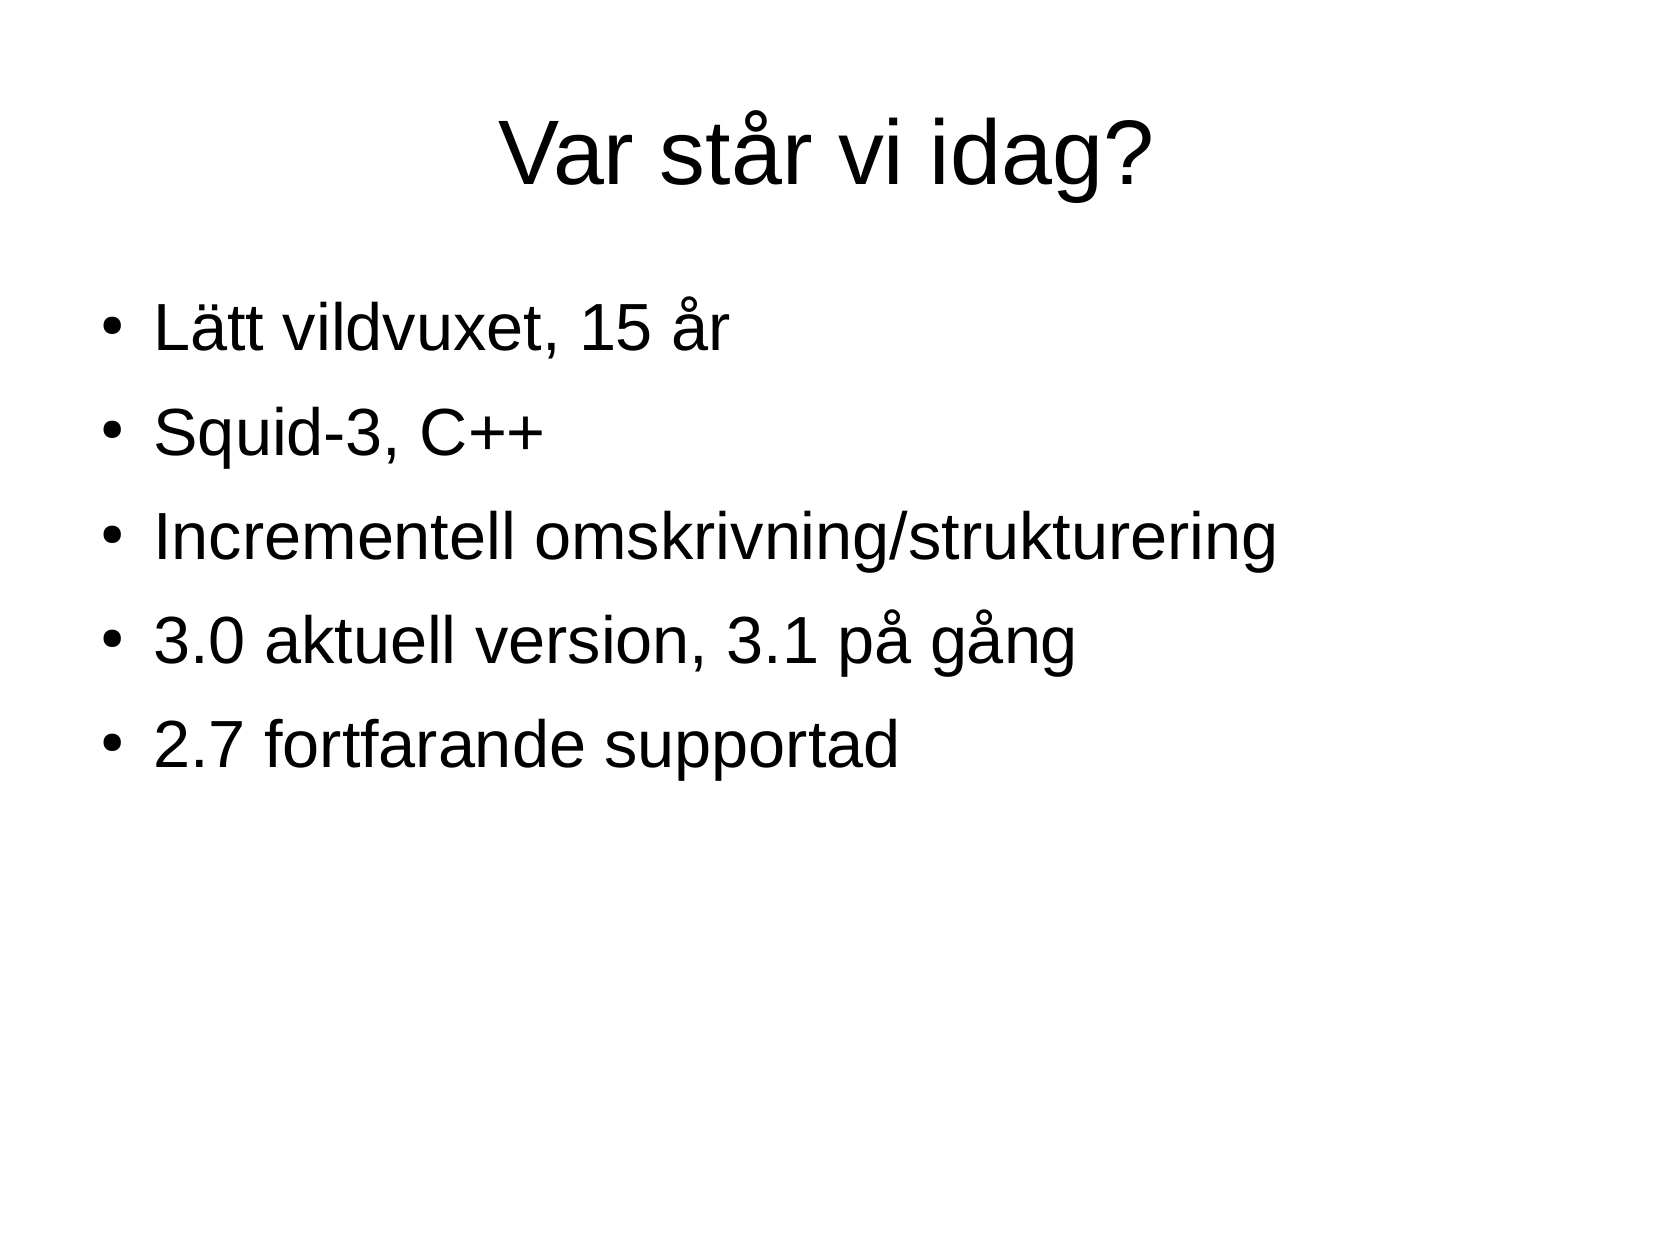

# Var står vi idag?
Lätt vildvuxet, 15 år
Squid-3, C++
Incrementell omskrivning/strukturering
3.0 aktuell version, 3.1 på gång
2.7 fortfarande supportad